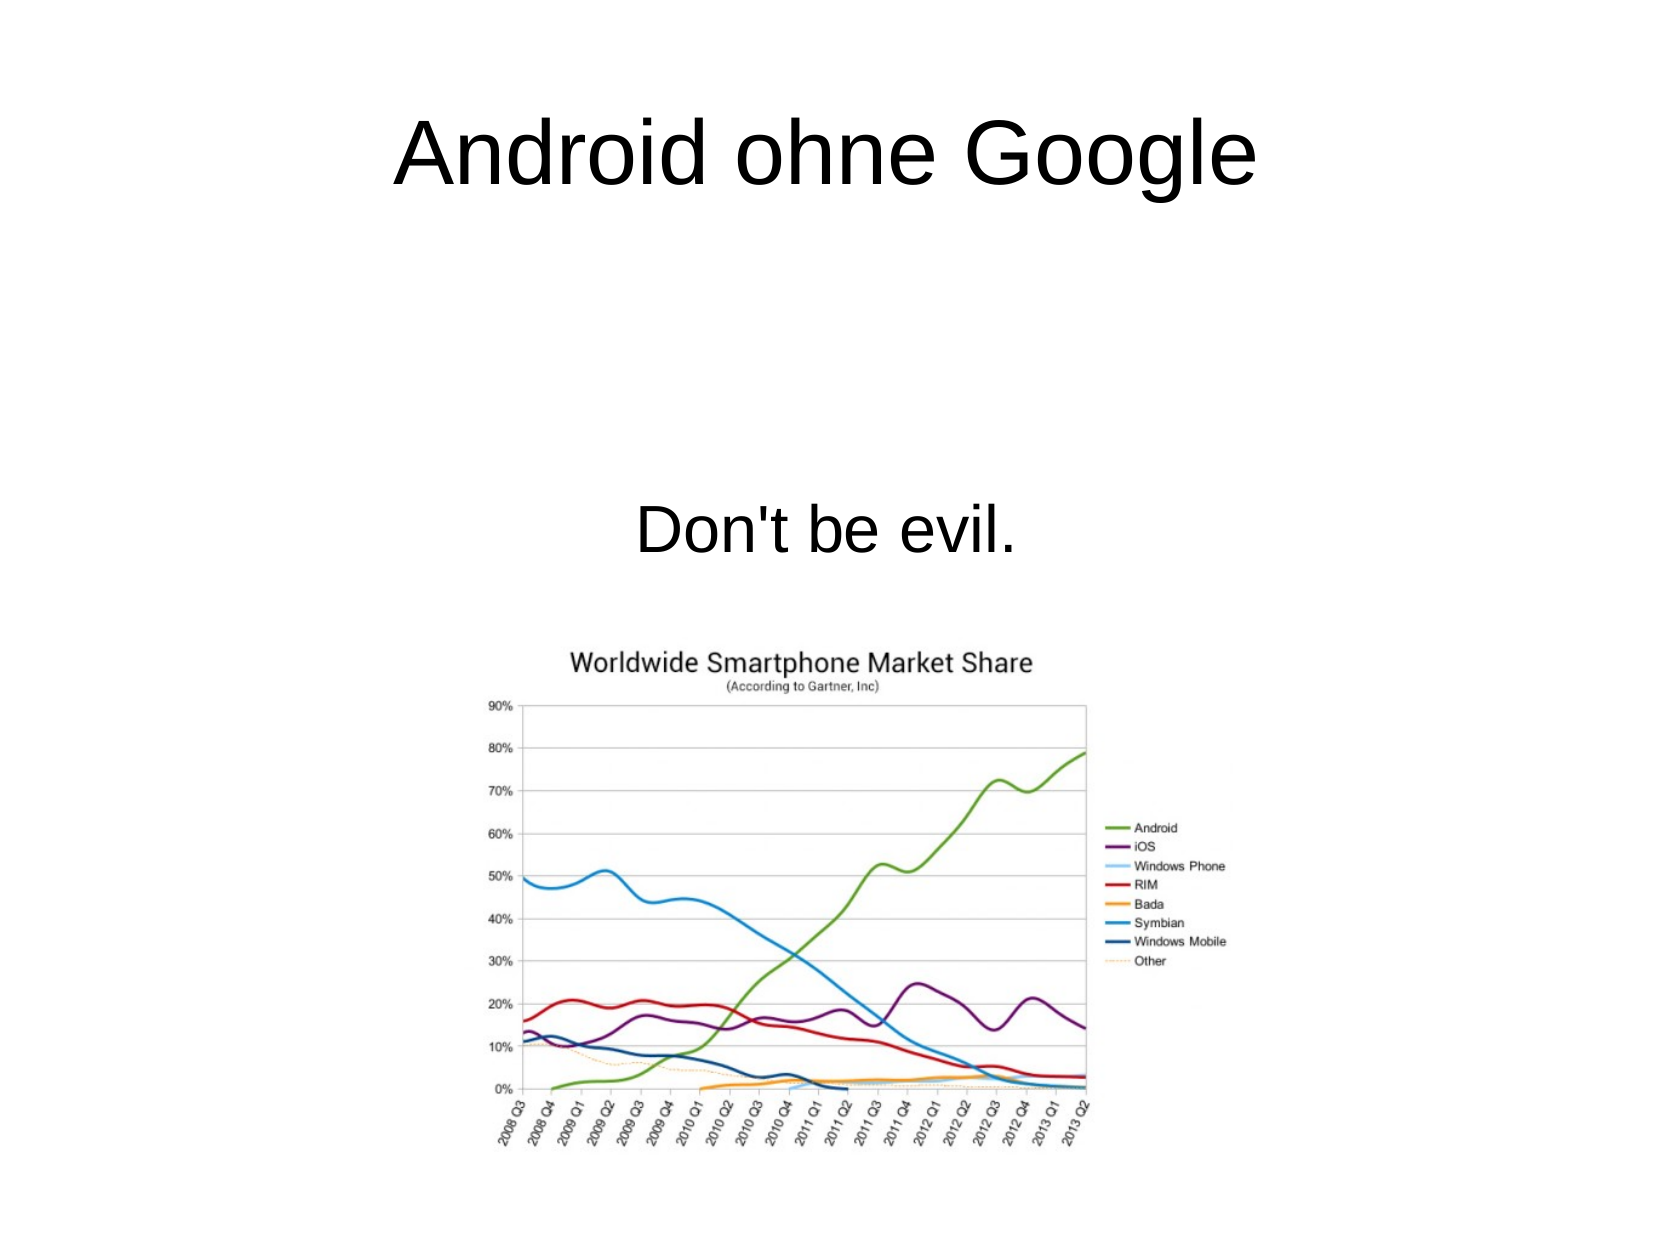

# Android ohne Google
Don't be evil.